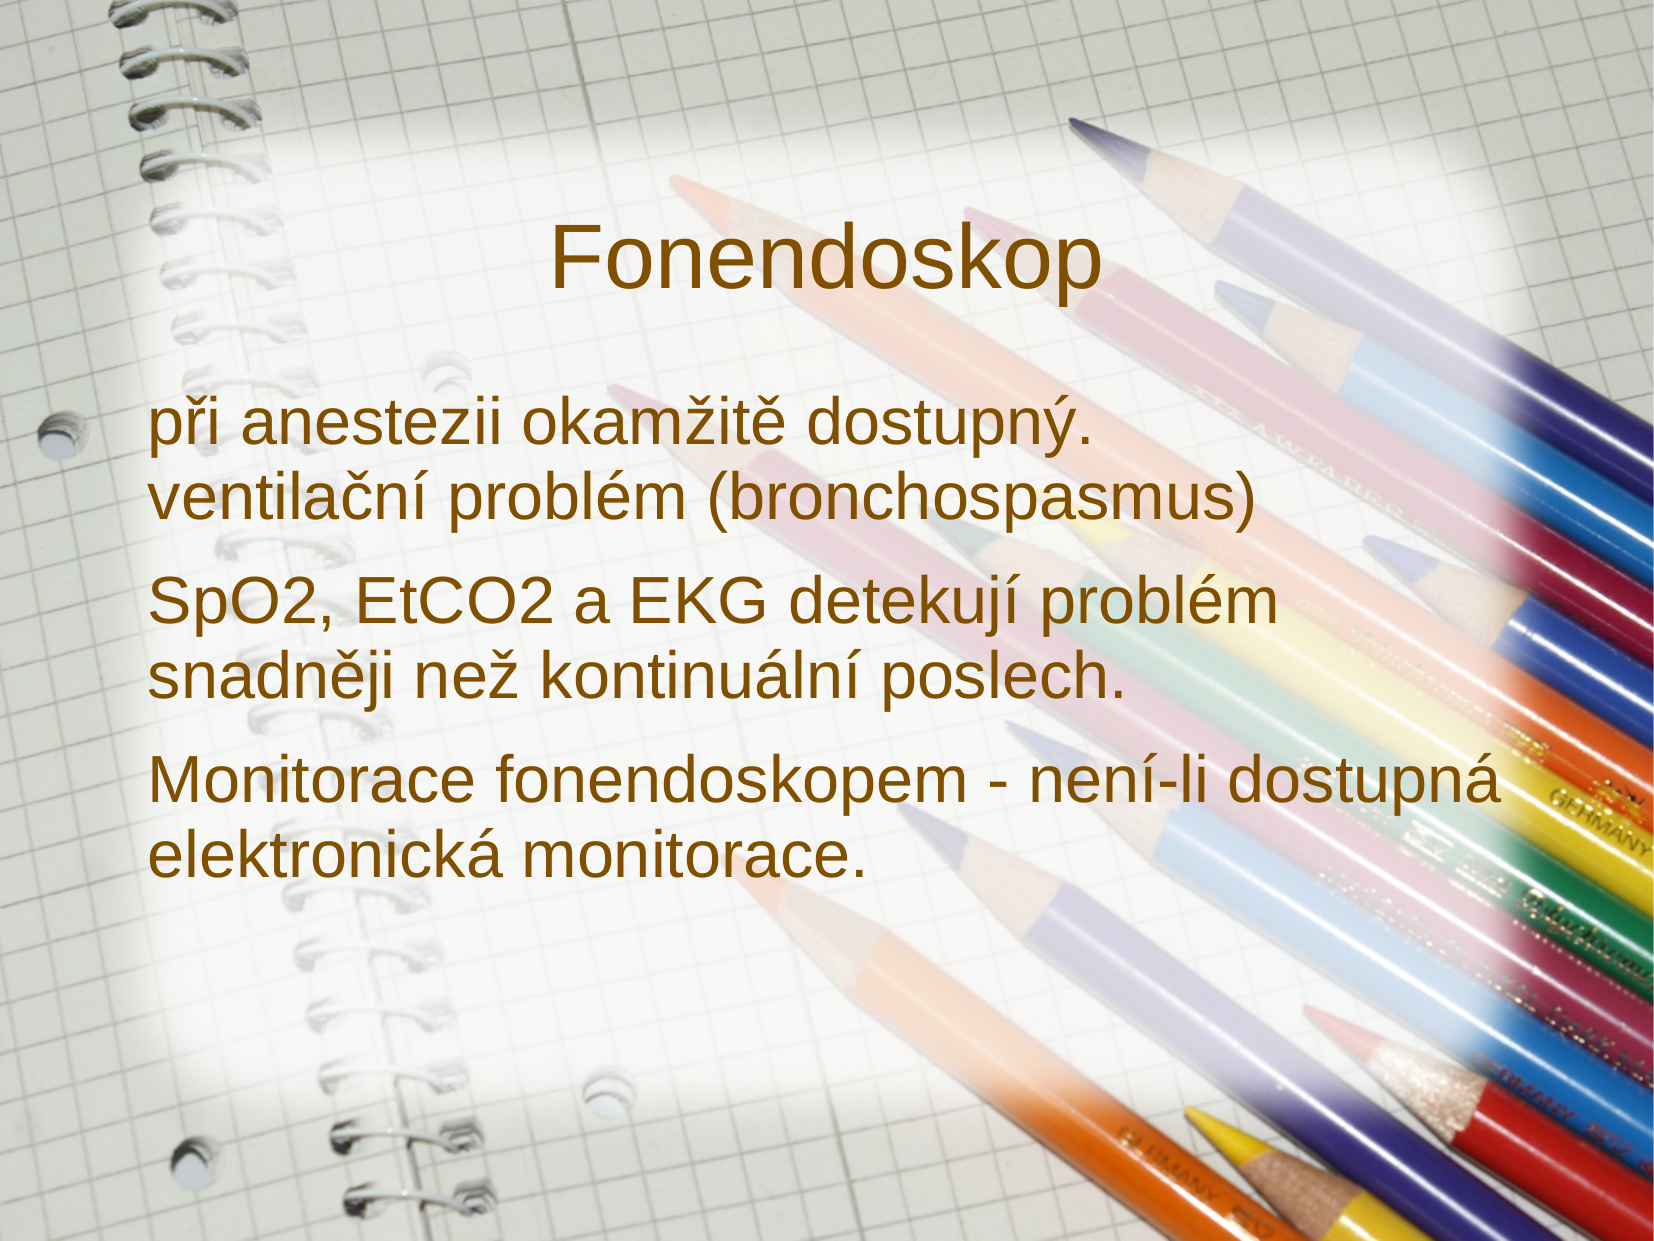

# Fonendoskop
při anestezii okamžitě dostupný.
ventilační problém (bronchospasmus)
SpO2, EtCO2 a EKG detekují problém snadněji než kontinuální poslech.
Monitorace fonendoskopem - není-li dostupná elektronická monitorace.